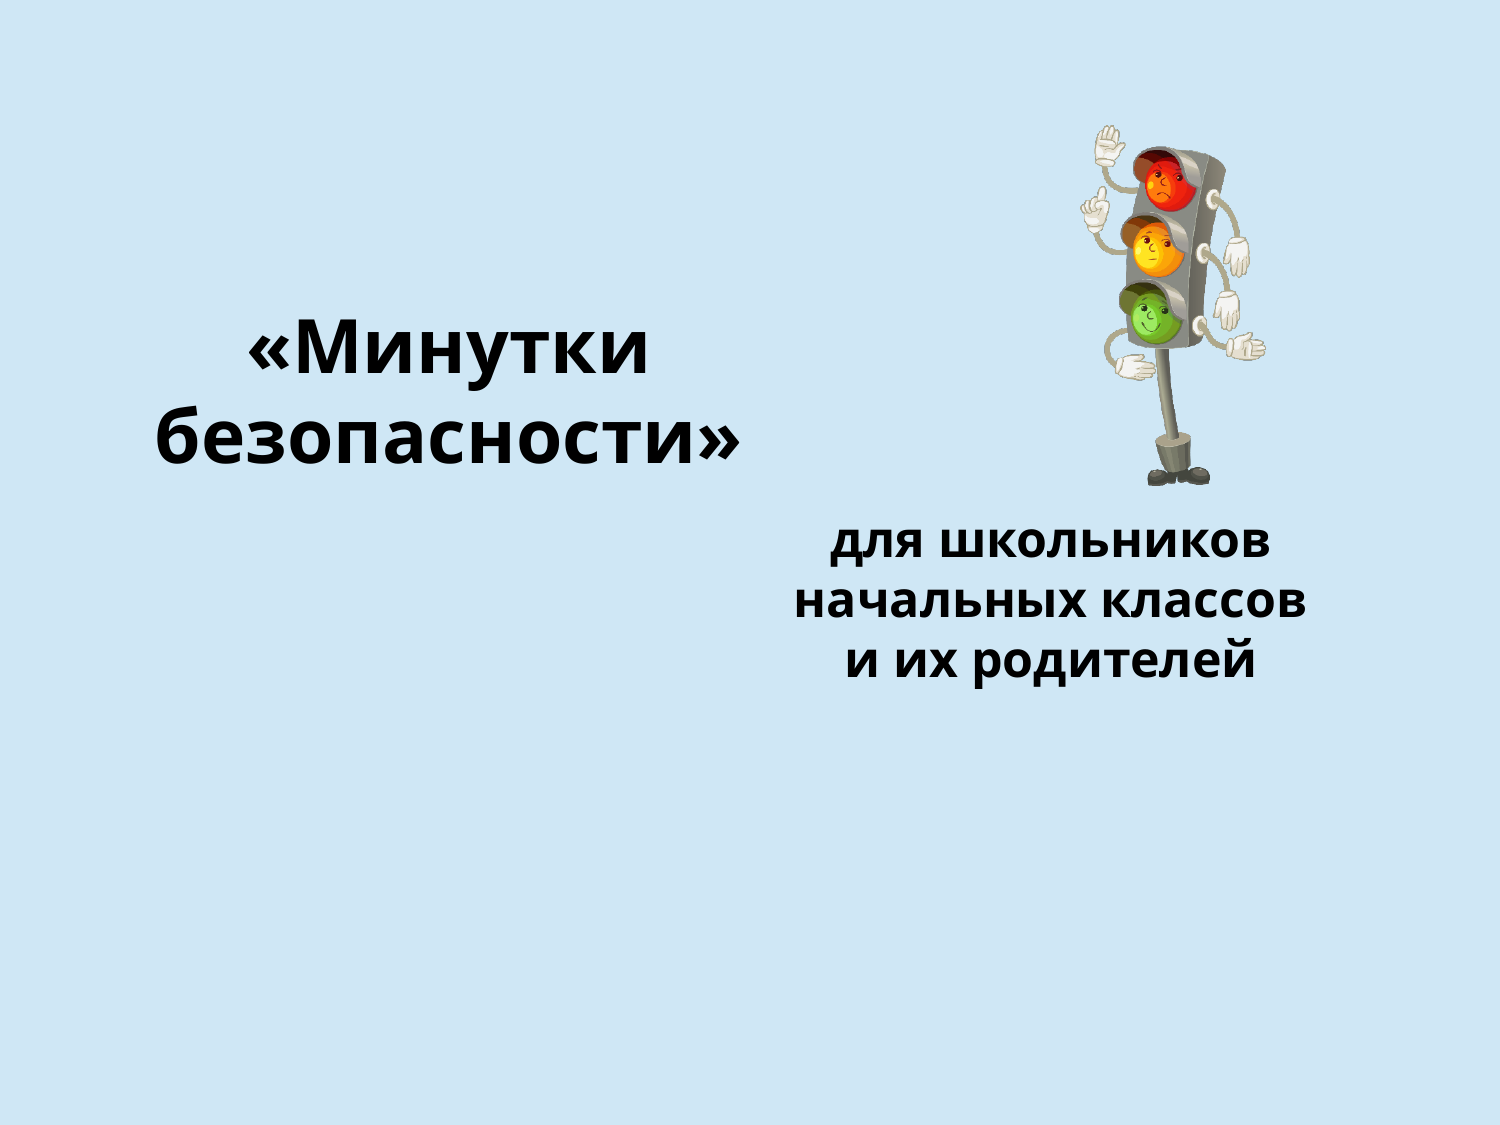

«Минутки безопасности»
для школьников начальных классов и их родителей